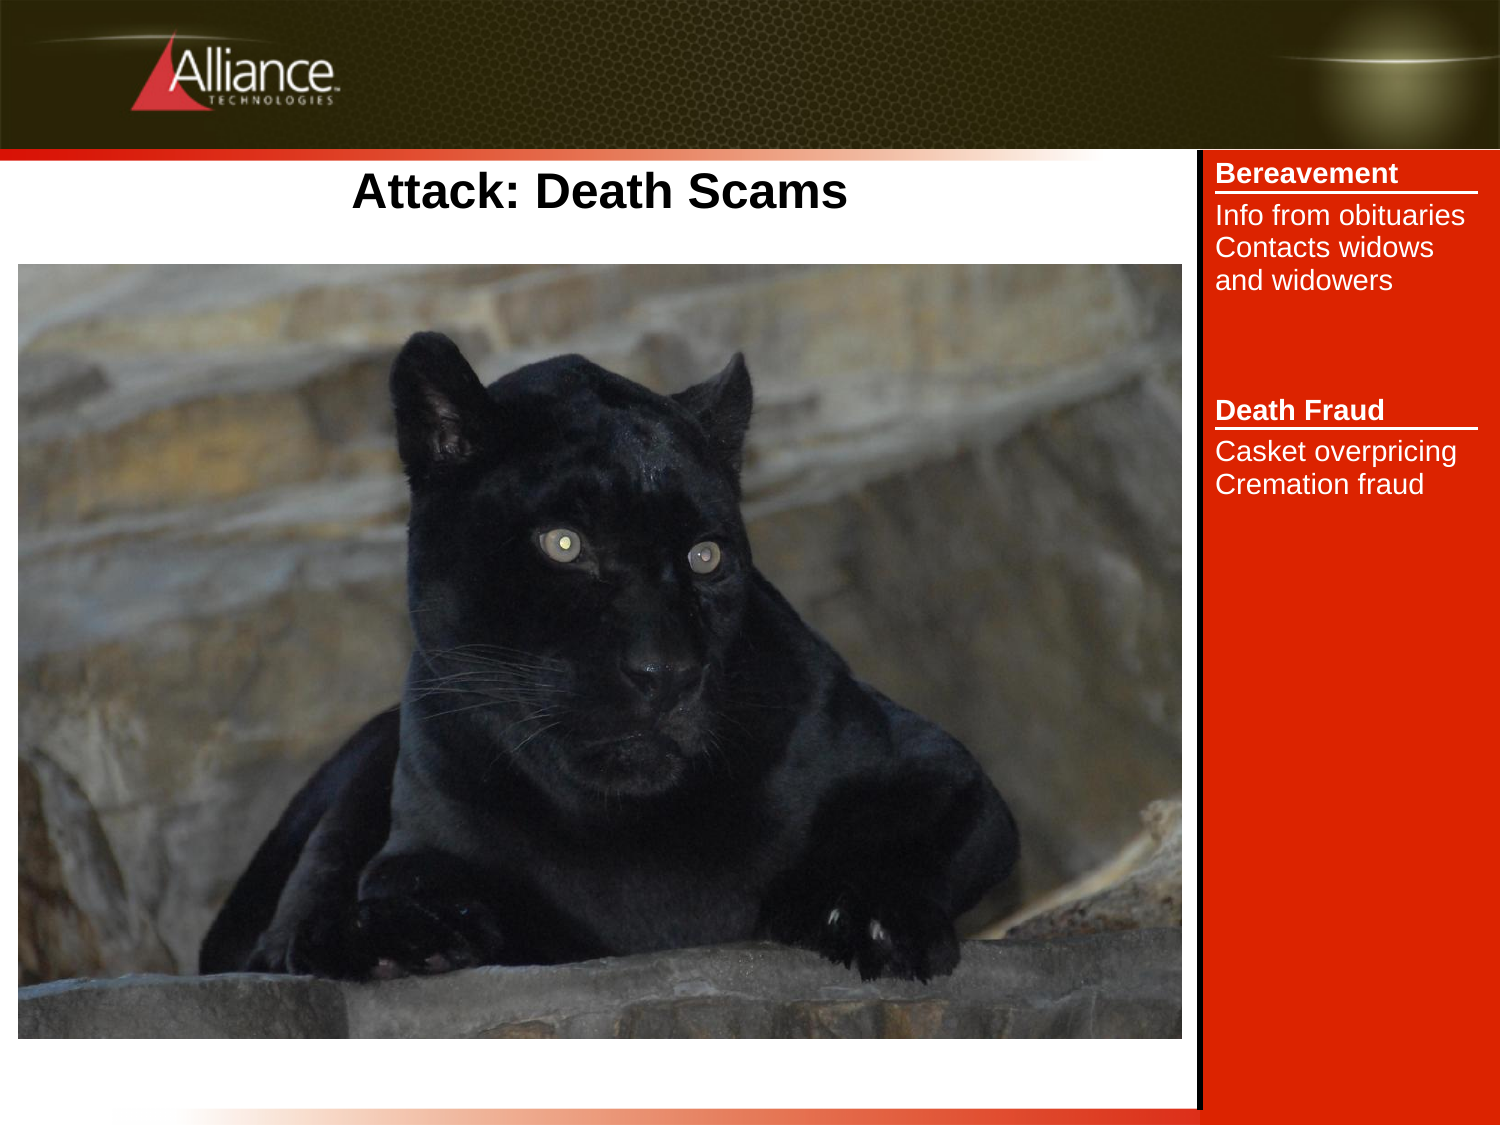

Bereavement
Attack: Death Scams
Info from obituaries
Contacts widows and widowers
Death Fraud
Casket overpricing
Cremation fraud